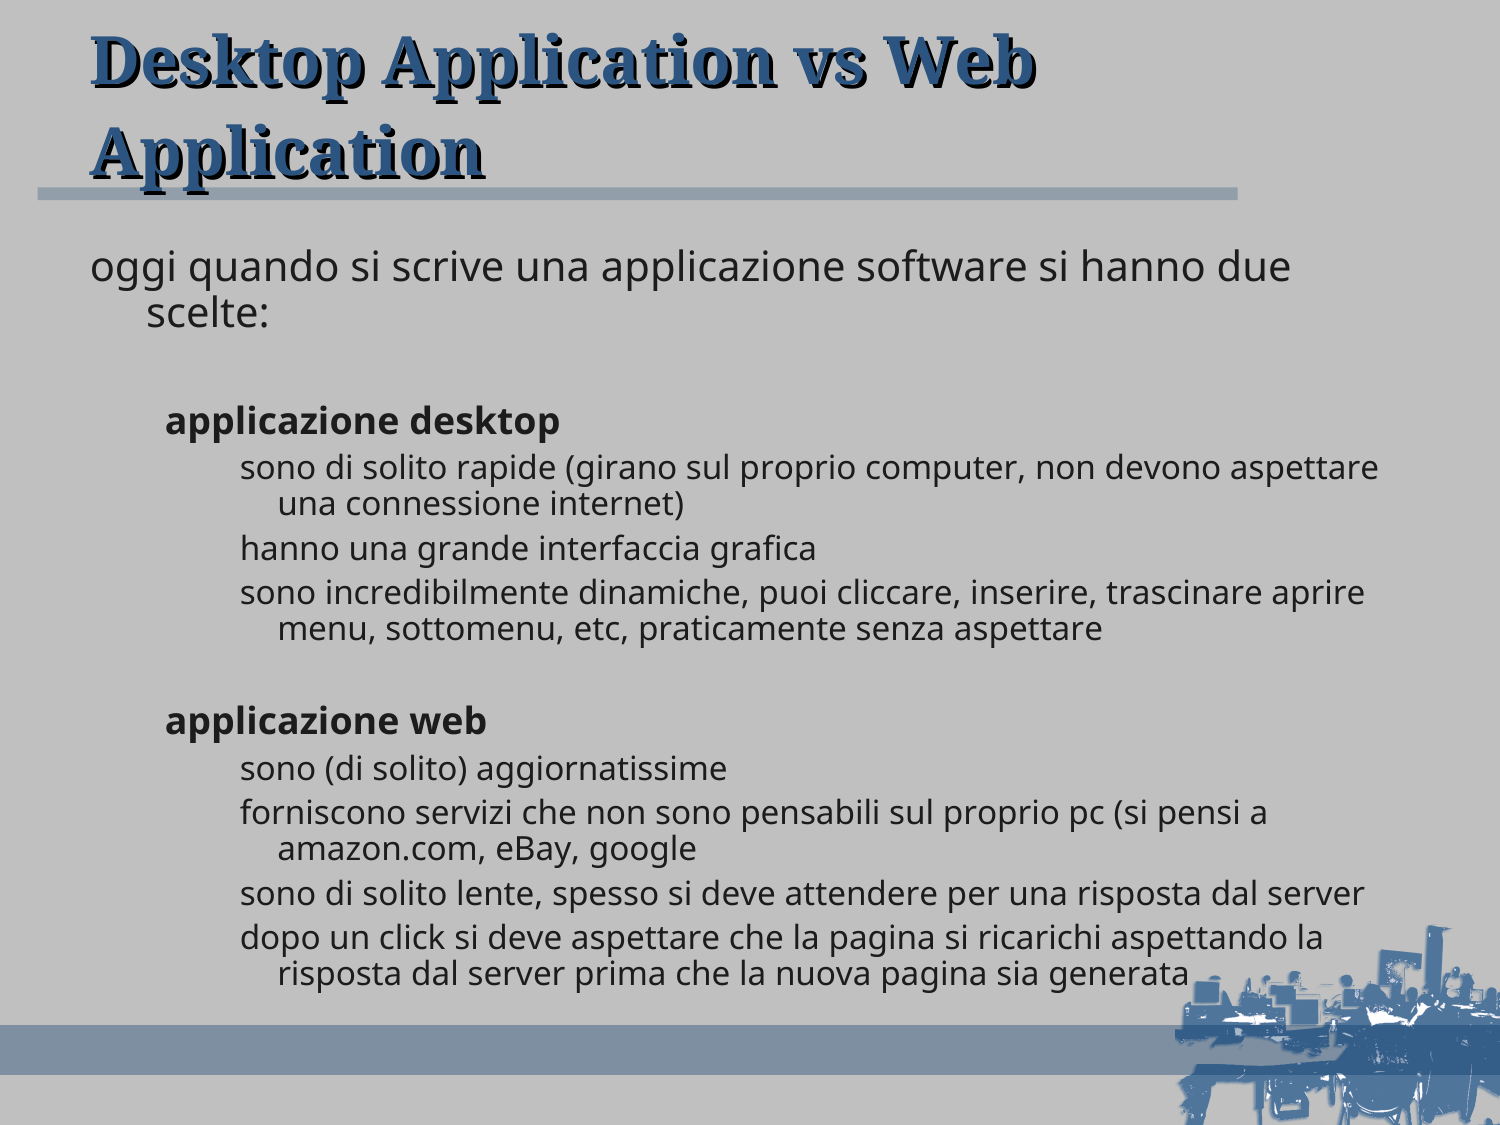

# Desktop Application vs Web Application
oggi quando si scrive una applicazione software si hanno due scelte:
applicazione desktop
sono di solito rapide (girano sul proprio computer, non devono aspettare una connessione internet)
hanno una grande interfaccia grafica
sono incredibilmente dinamiche, puoi cliccare, inserire, trascinare aprire menu, sottomenu, etc, praticamente senza aspettare
applicazione web
sono (di solito) aggiornatissime
forniscono servizi che non sono pensabili sul proprio pc (si pensi a amazon.com, eBay, google
sono di solito lente, spesso si deve attendere per una risposta dal server
dopo un click si deve aspettare che la pagina si ricarichi aspettando la risposta dal server prima che la nuova pagina sia generata